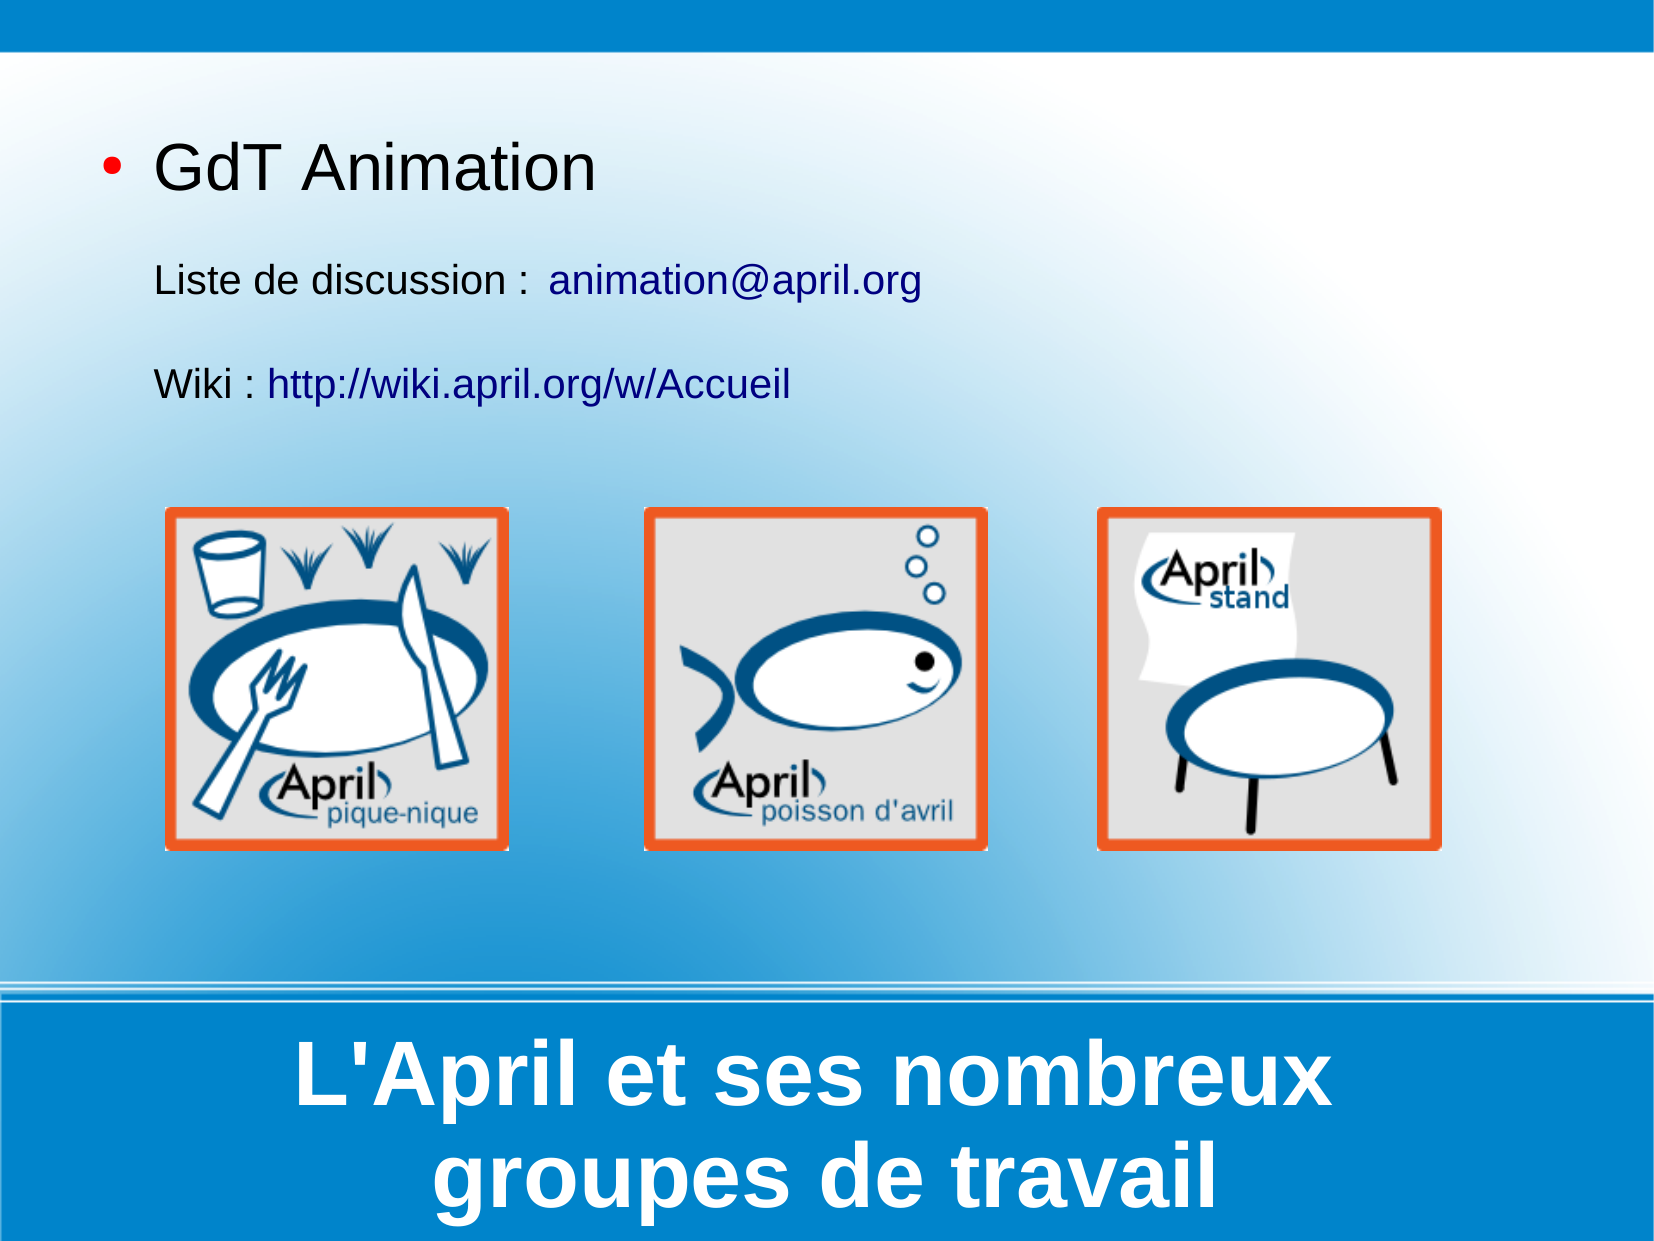

GdT Animation
Liste de discussion : animation@april.org
Wiki : http://wiki.april.org/w/Accueil
# L'April et ses nombreux groupes de travail